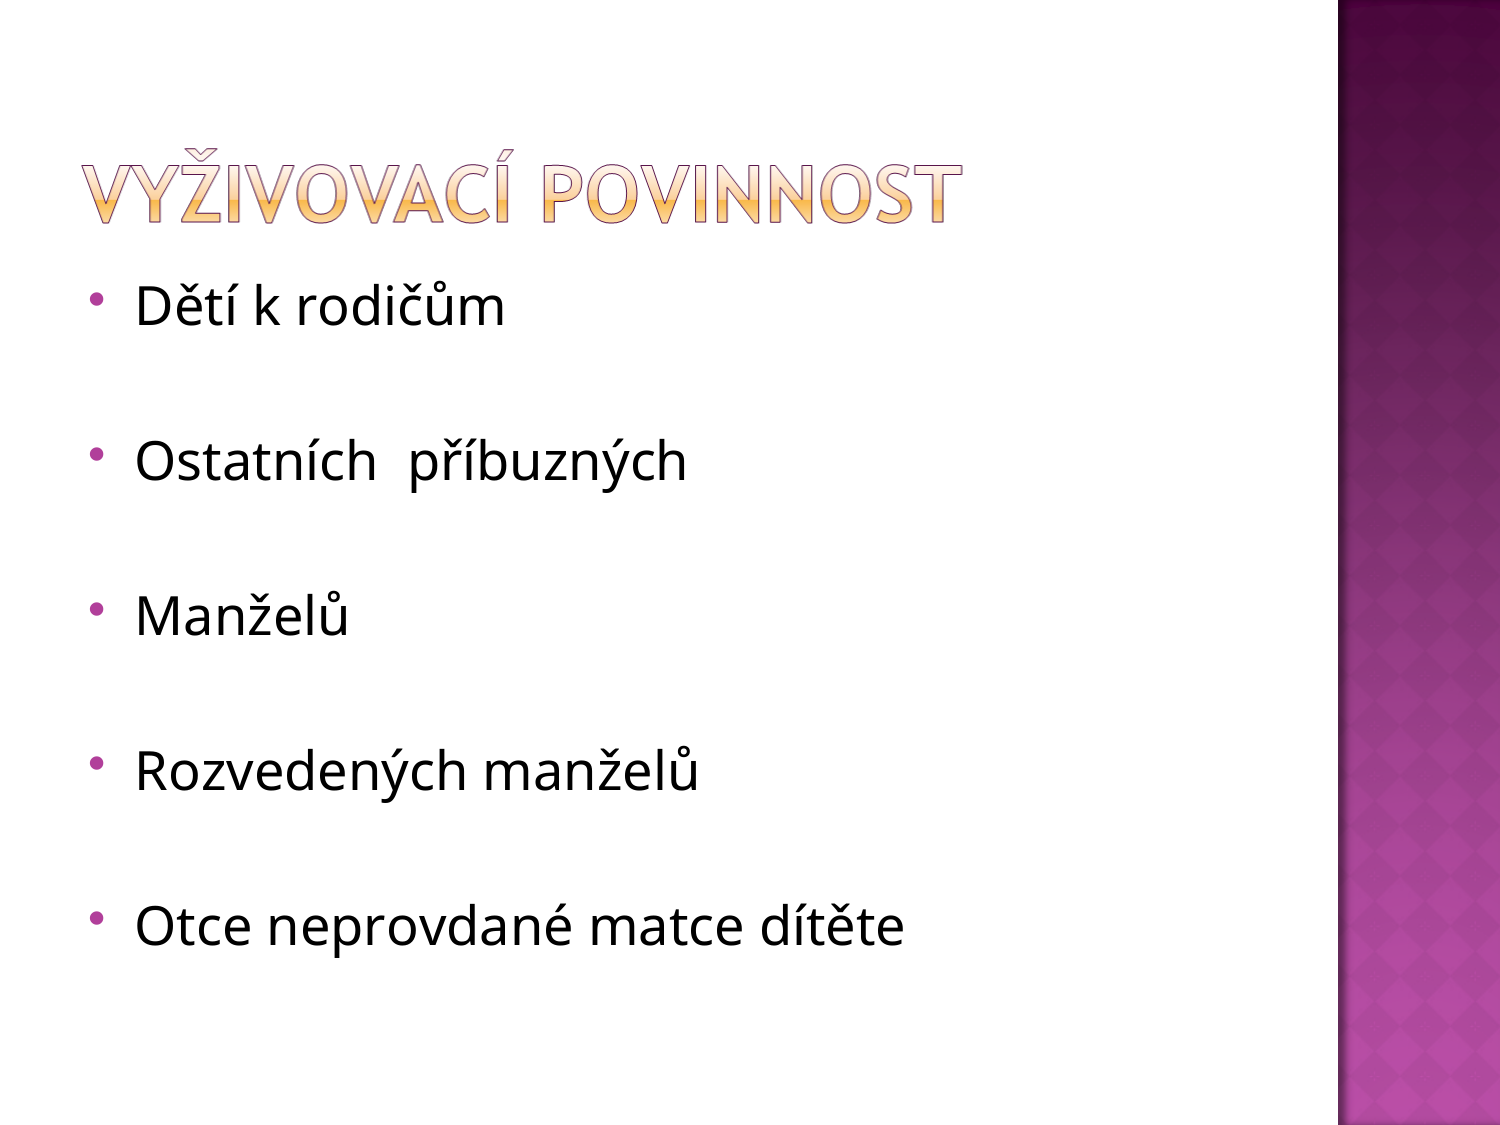

# Dětí k rodičům
Ostatních příbuzných
Manželů
Rozvedených manželů
Otce neprovdané matce dítěte